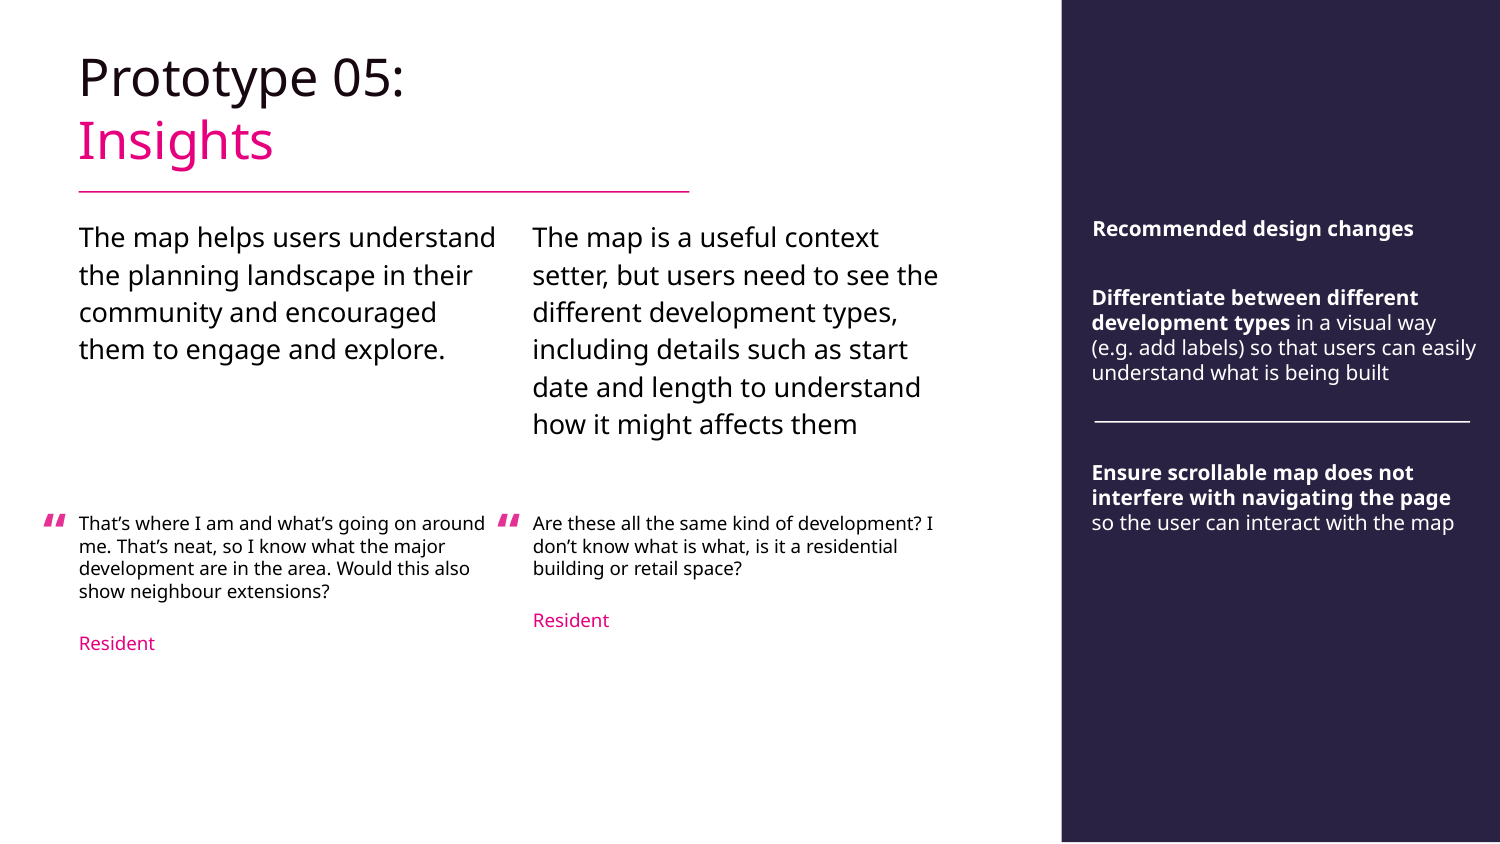

Prototype 05:
Insights
Recommended design changes
The map helps users understand the planning landscape in their community and encouraged them to engage and explore.
The map is a useful context setter, but users need to see the different development types, including details such as start date and length to understand how it might affects them
Differentiate between different development types in a visual way (e.g. add labels) so that users can easily understand what is being built
Ensure scrollable map does not interfere with navigating the page so the user can interact with the map
“
That’s where I am and what’s going on around me. That’s neat, so I know what the major development are in the area. Would this also show neighbour extensions?
Resident
“
Are these all the same kind of development? I don’t know what is what, is it a residential building or retail space?
Resident